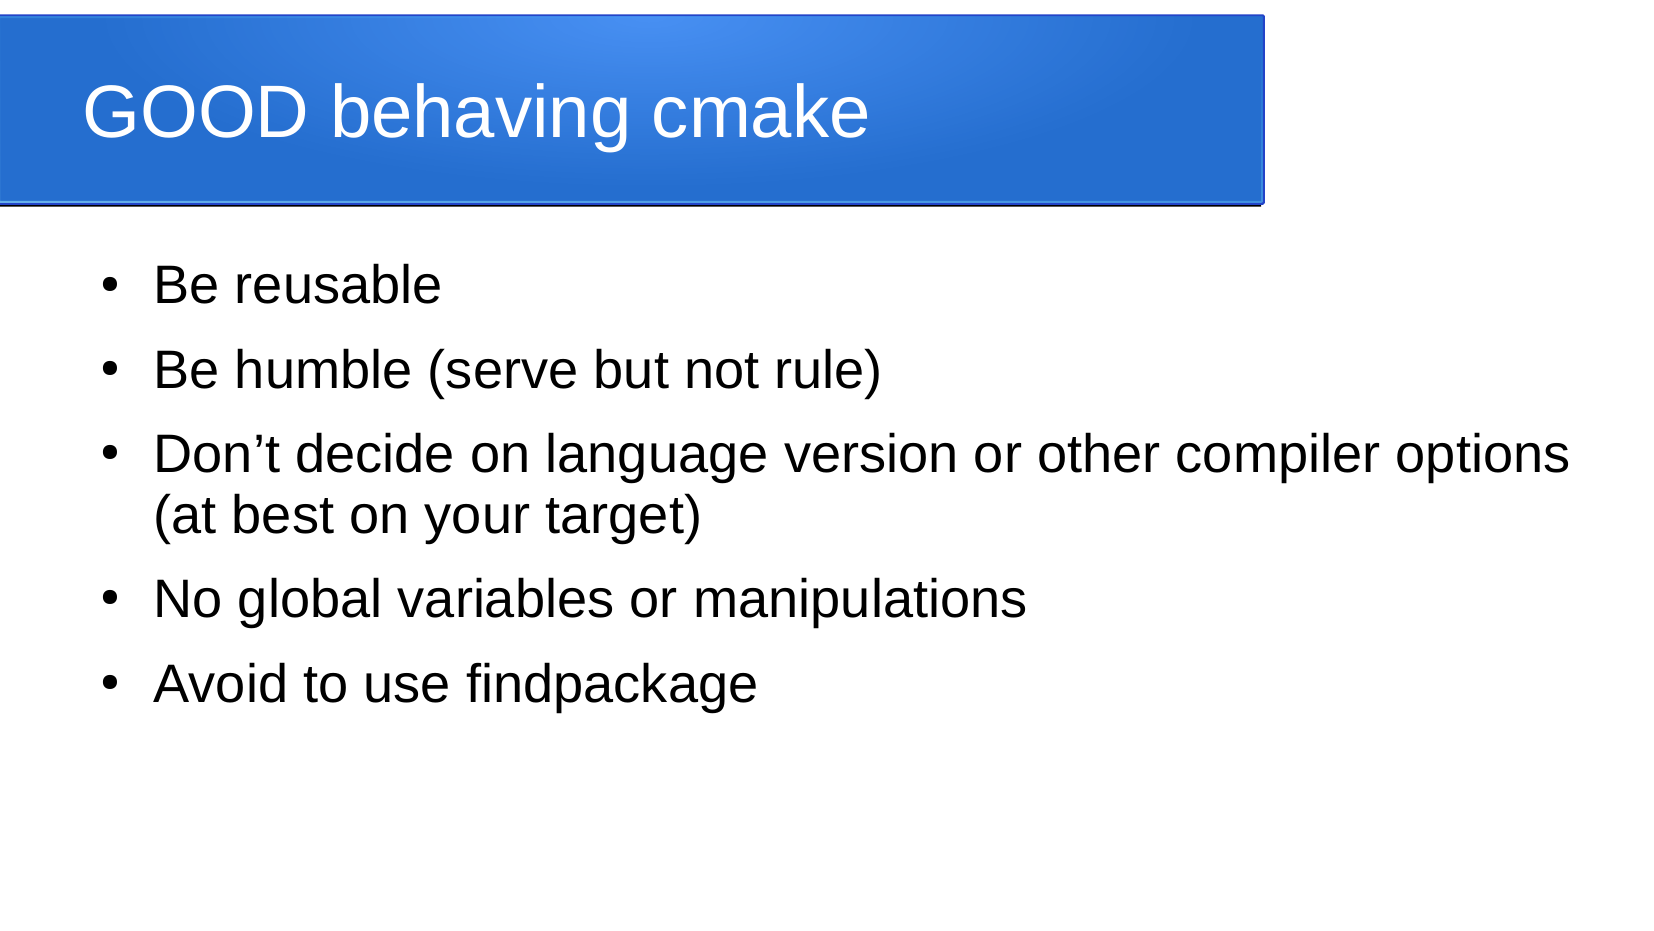

# GOOD behaving cmake
Be reusable
Be humble (serve but not rule)
Don’t decide on language version or other compiler options (at best on your target)
No global variables or manipulations
Avoid to use findpackage